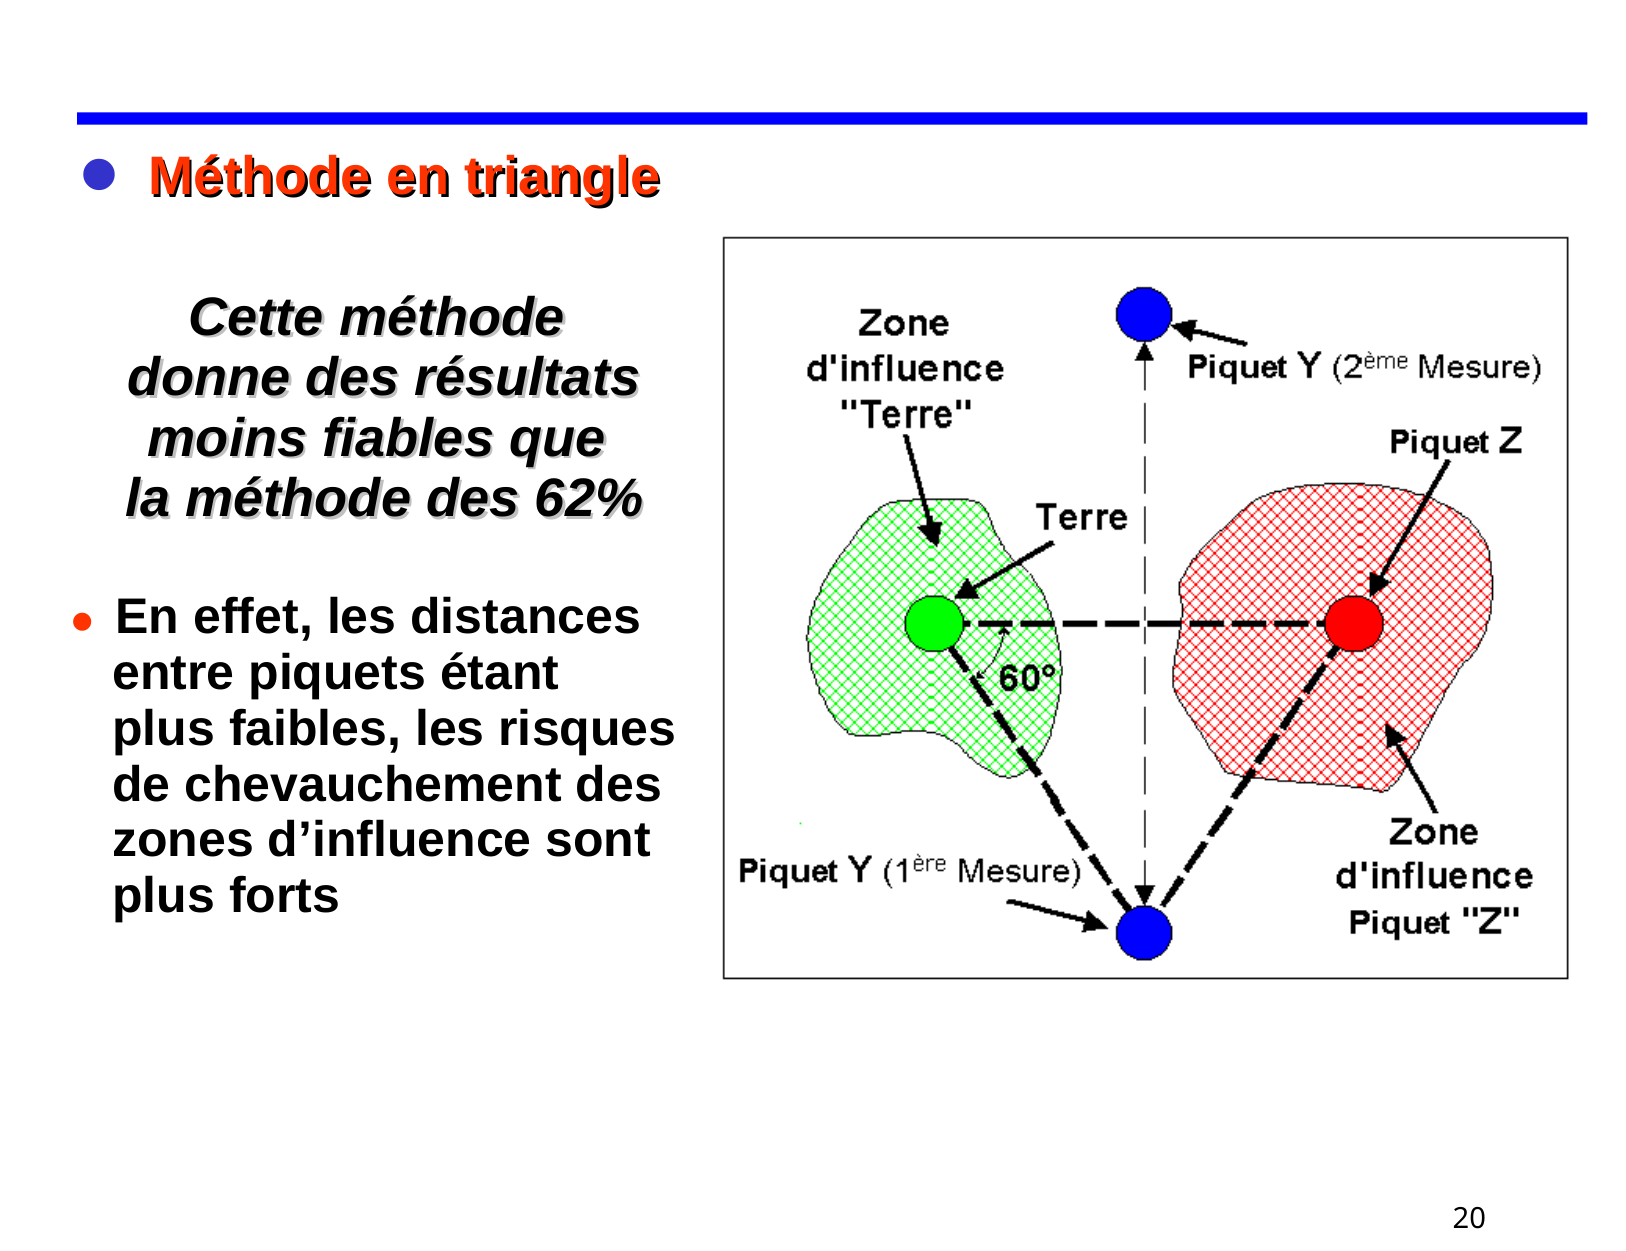

 Méthode en triangle
Cette méthode
 donne des résultats moins fiables que
 la méthode des 62%
 En effet, les distances
 entre piquets étant
 plus faibles, les risques
 de chevauchement des
 zones d’influence sont
 plus forts